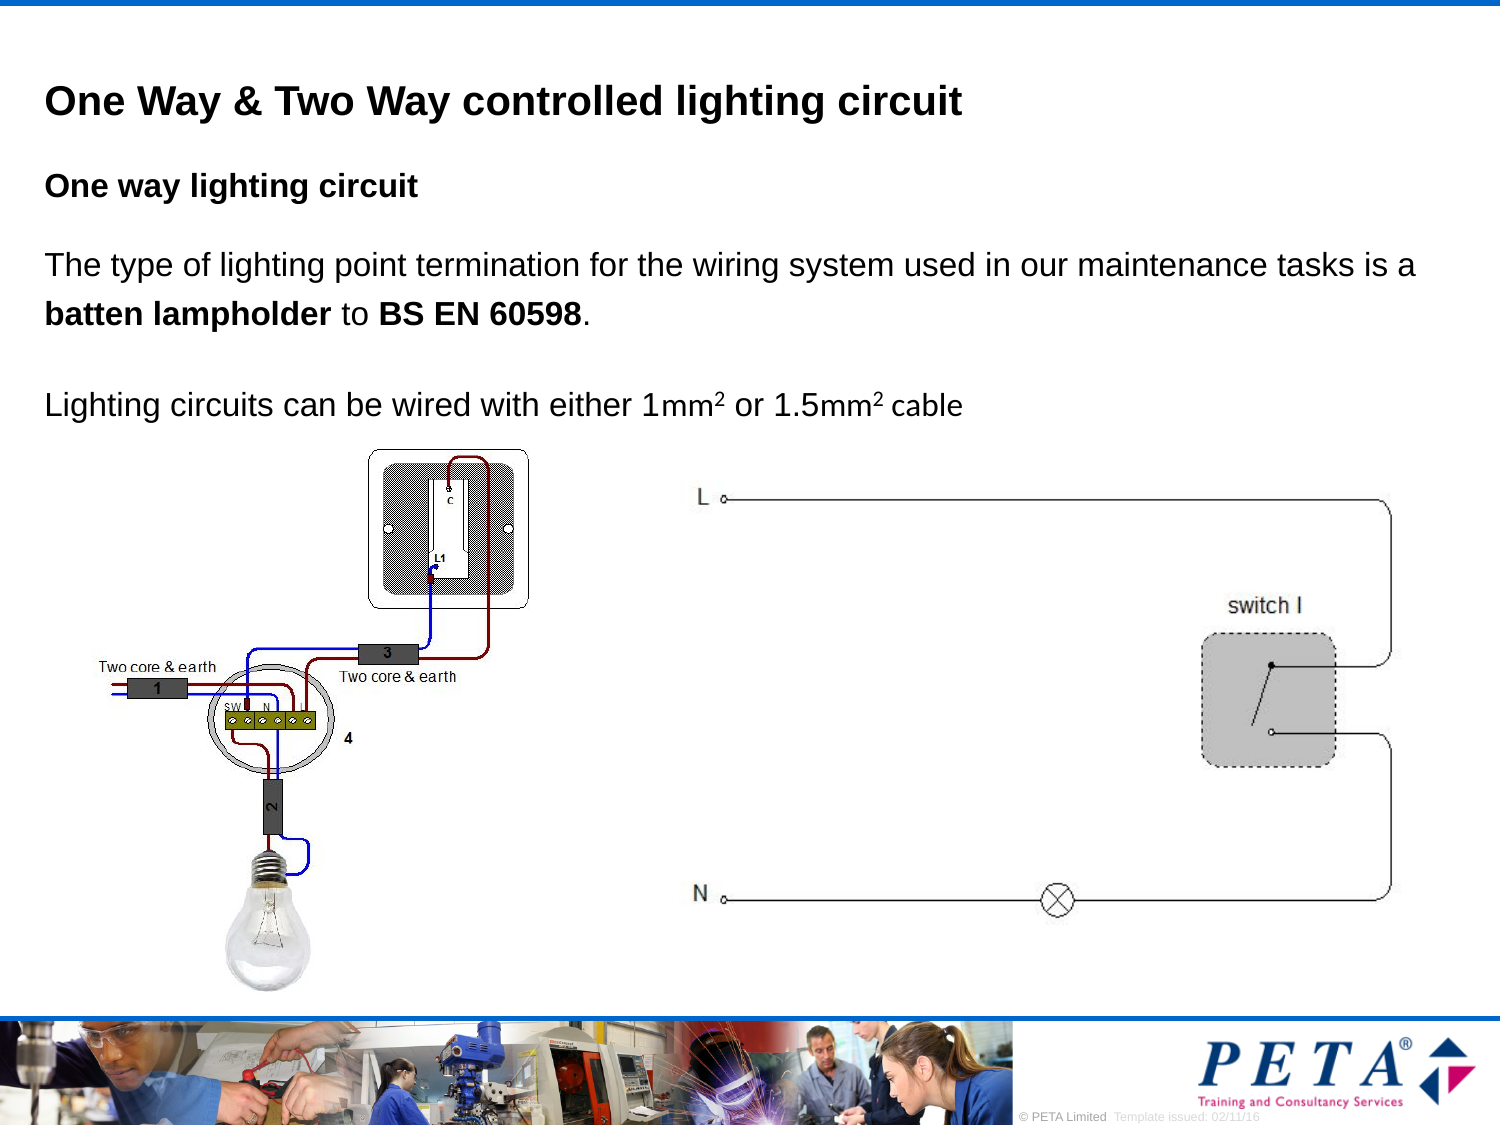

One Way & Two Way controlled lighting circuit
One way lighting circuit
The type of lighting point termination for the wiring system used in our maintenance tasks is a batten lampholder to BS EN 60598.
Lighting circuits can be wired with either 1mm2 or 1.5mm2 cable